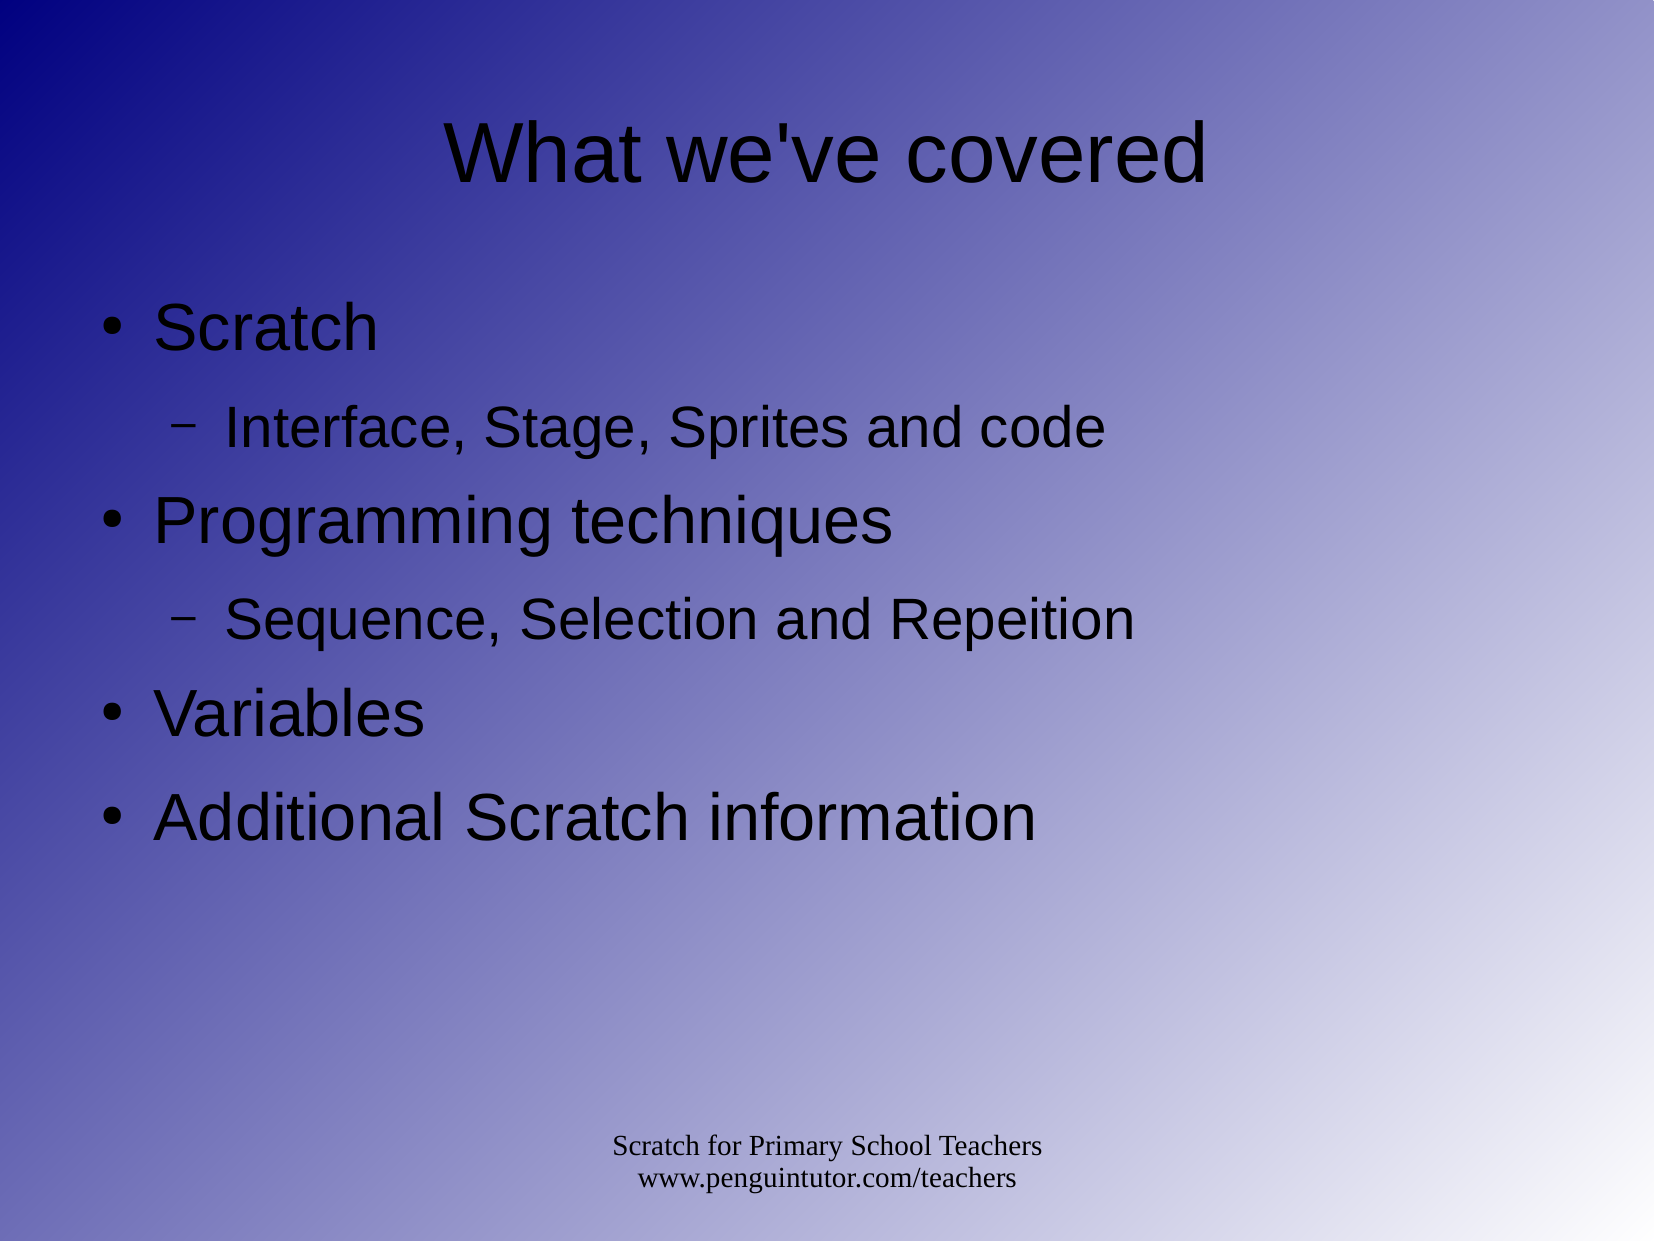

# What we've covered
Scratch
Interface, Stage, Sprites and code
Programming techniques
Sequence, Selection and Repeition
Variables
Additional Scratch information